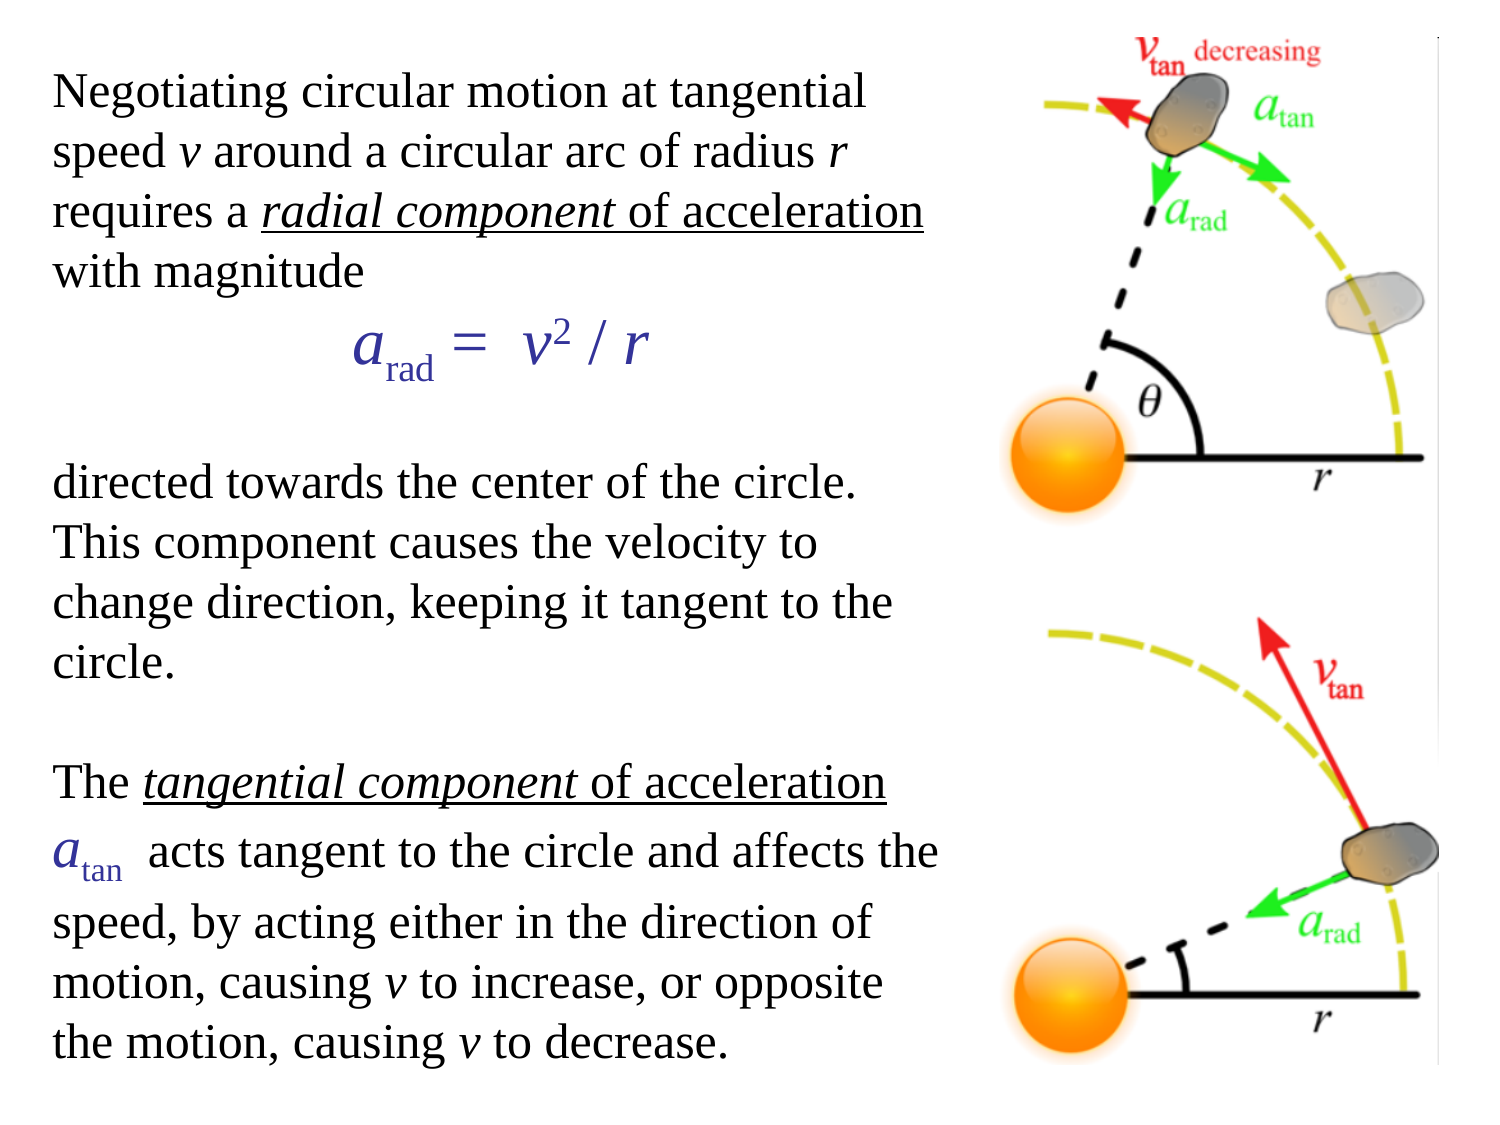

Negotiating circular motion at tangential speed v around a circular arc of radius r requires a radial component of acceleration with magnitude
	 	arad = v2 / r
directed towards the center of the circle. This component causes the velocity to change direction, keeping it tangent to the circle.
The tangential component of acceleration atan acts tangent to the circle and affects the speed, by acting either in the direction of motion, causing v to increase, or opposite the motion, causing v to decrease.